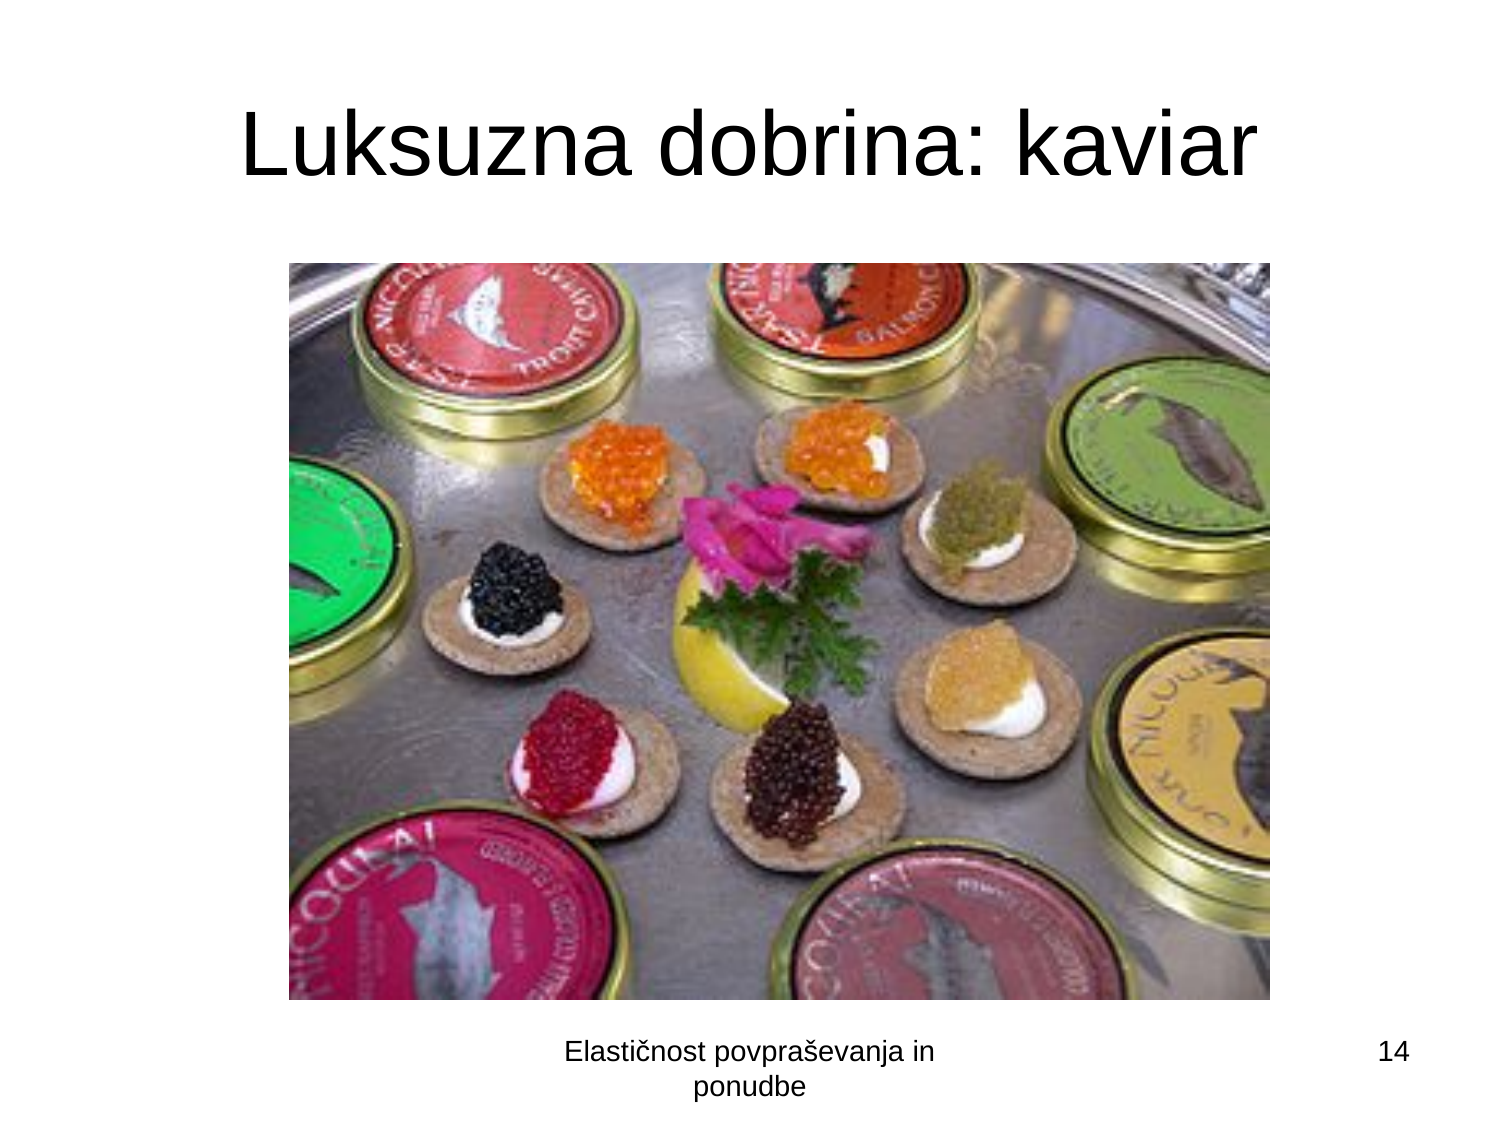

# Luksuzna dobrina: kaviar
Elastičnost povpraševanja in ponudbe